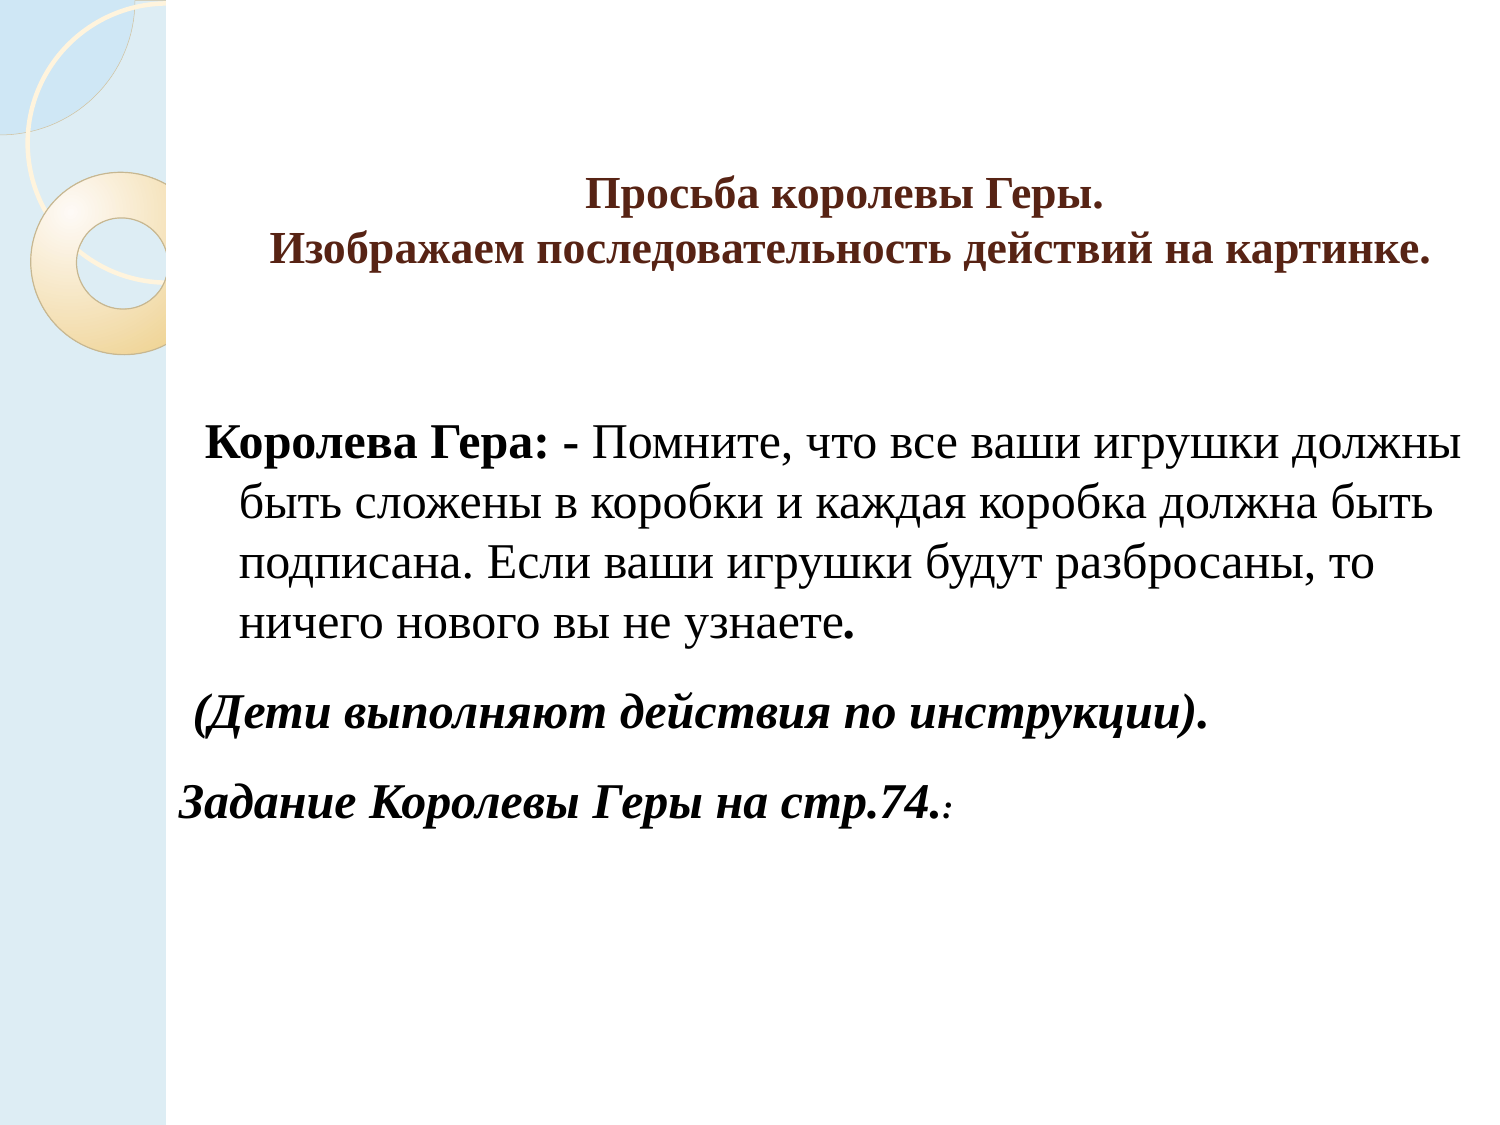

# Просьба королевы Геры. Изображаем последовательность действий на картинке.
 Королева Гера: - Помните, что все ваши игрушки должны быть сложены в коробки и каждая коробка должна быть подписана. Если ваши игрушки будут разбросаны, то ничего нового вы не узнаете.
(Дети выполняют действия по инструкции).
Задание Королевы Геры на стр.74.: